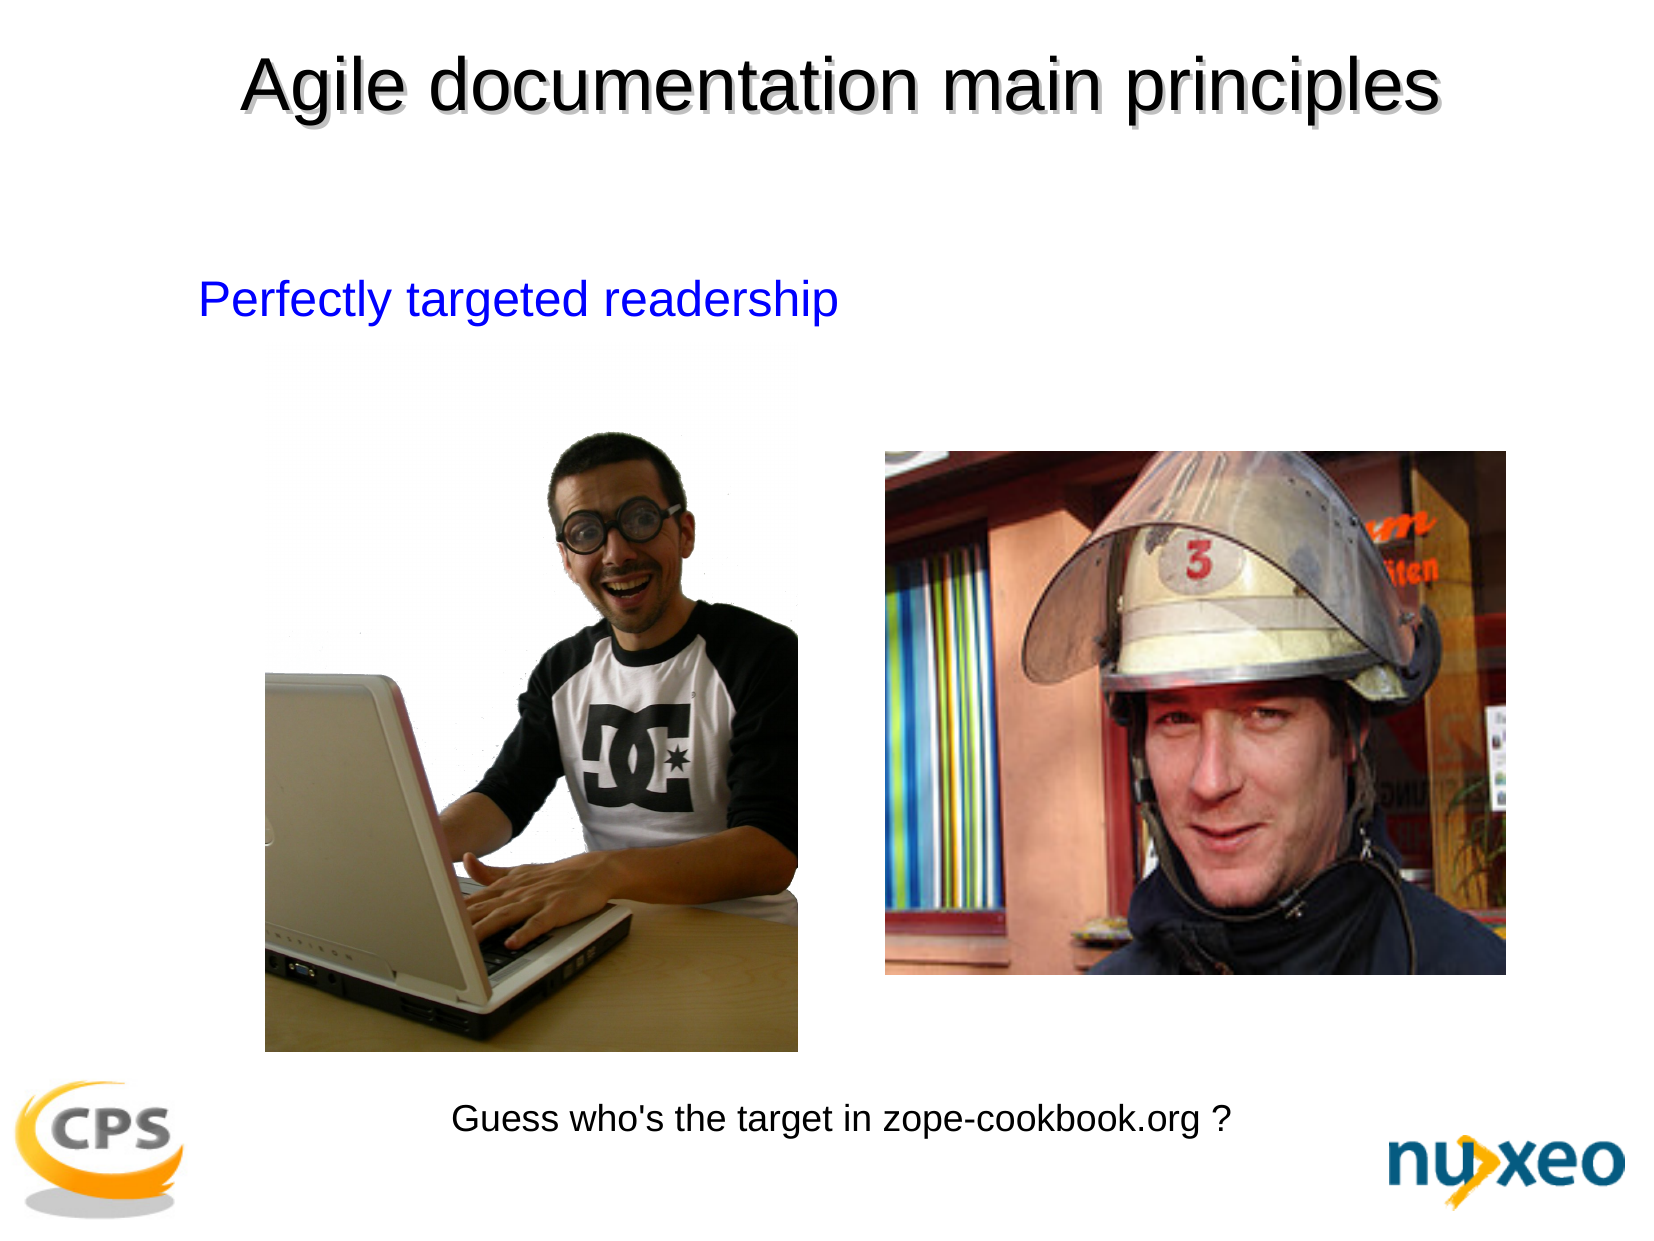

Agile documentation main principles
Perfectly targeted readership
Guess who's the target in zope-cookbook.org ?